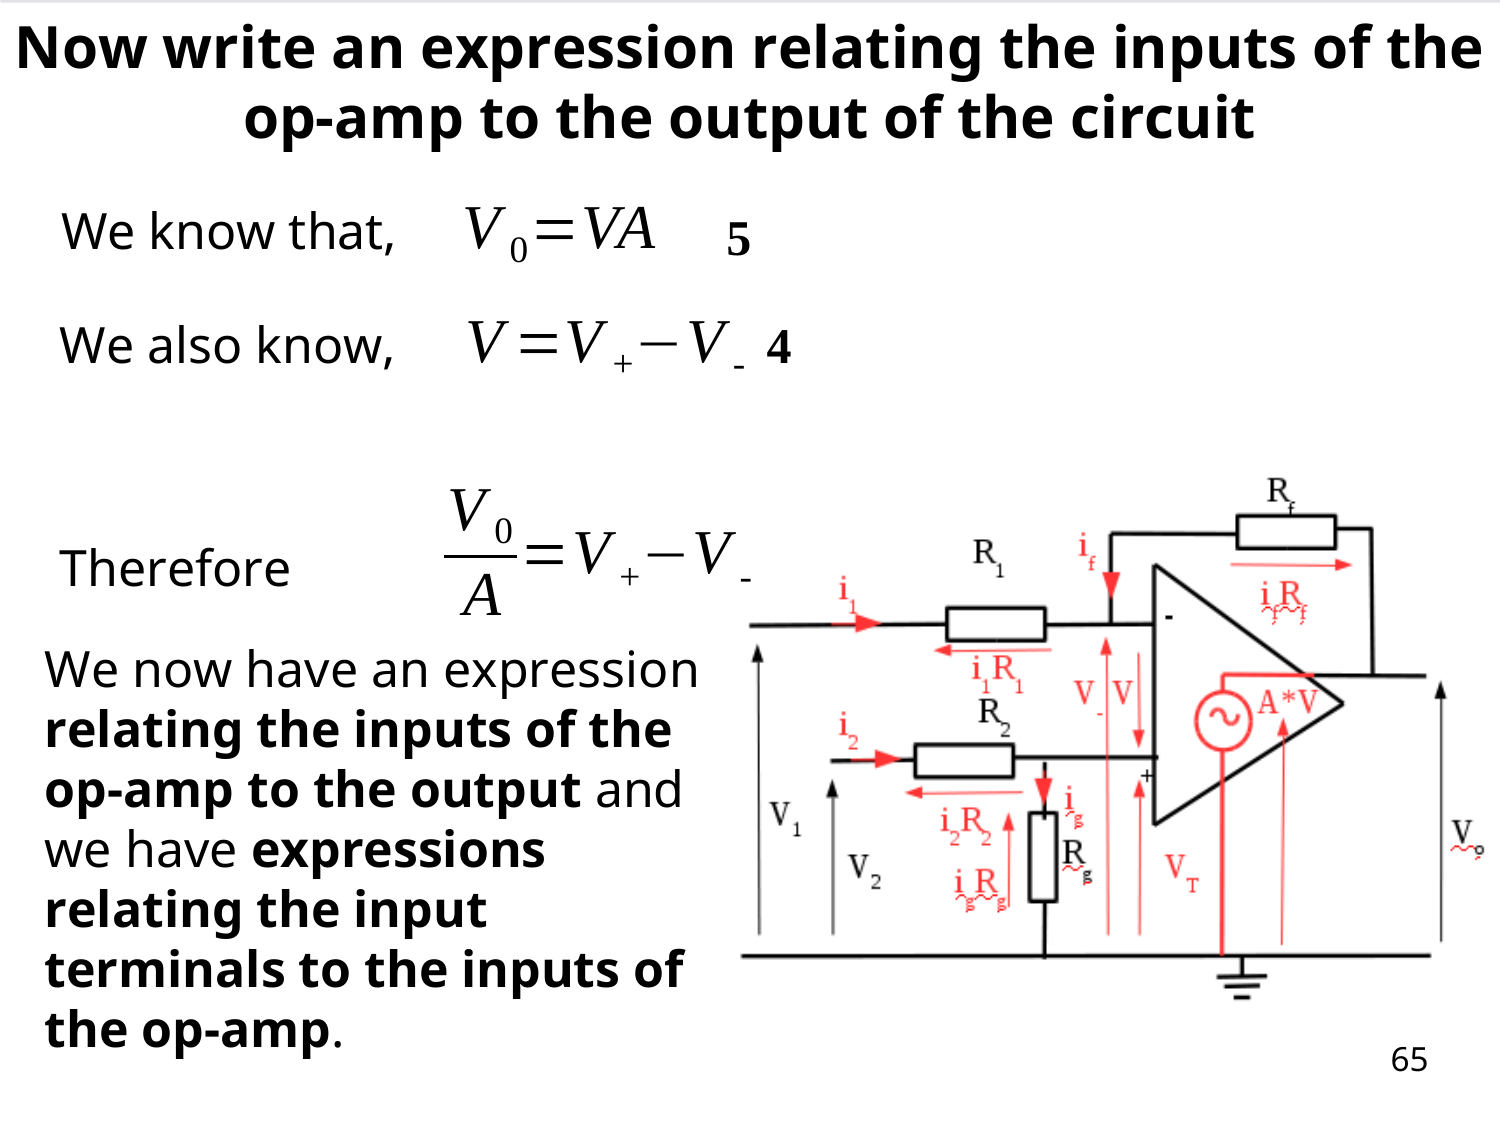

Now write an expression relating the inputs of the op-amp to the output of the circuit
We know that,
5
We also know,
4
Therefore
We now have an expression relating the inputs of the op-amp to the output and we have expressions relating the input terminals to the inputs of the op-amp.